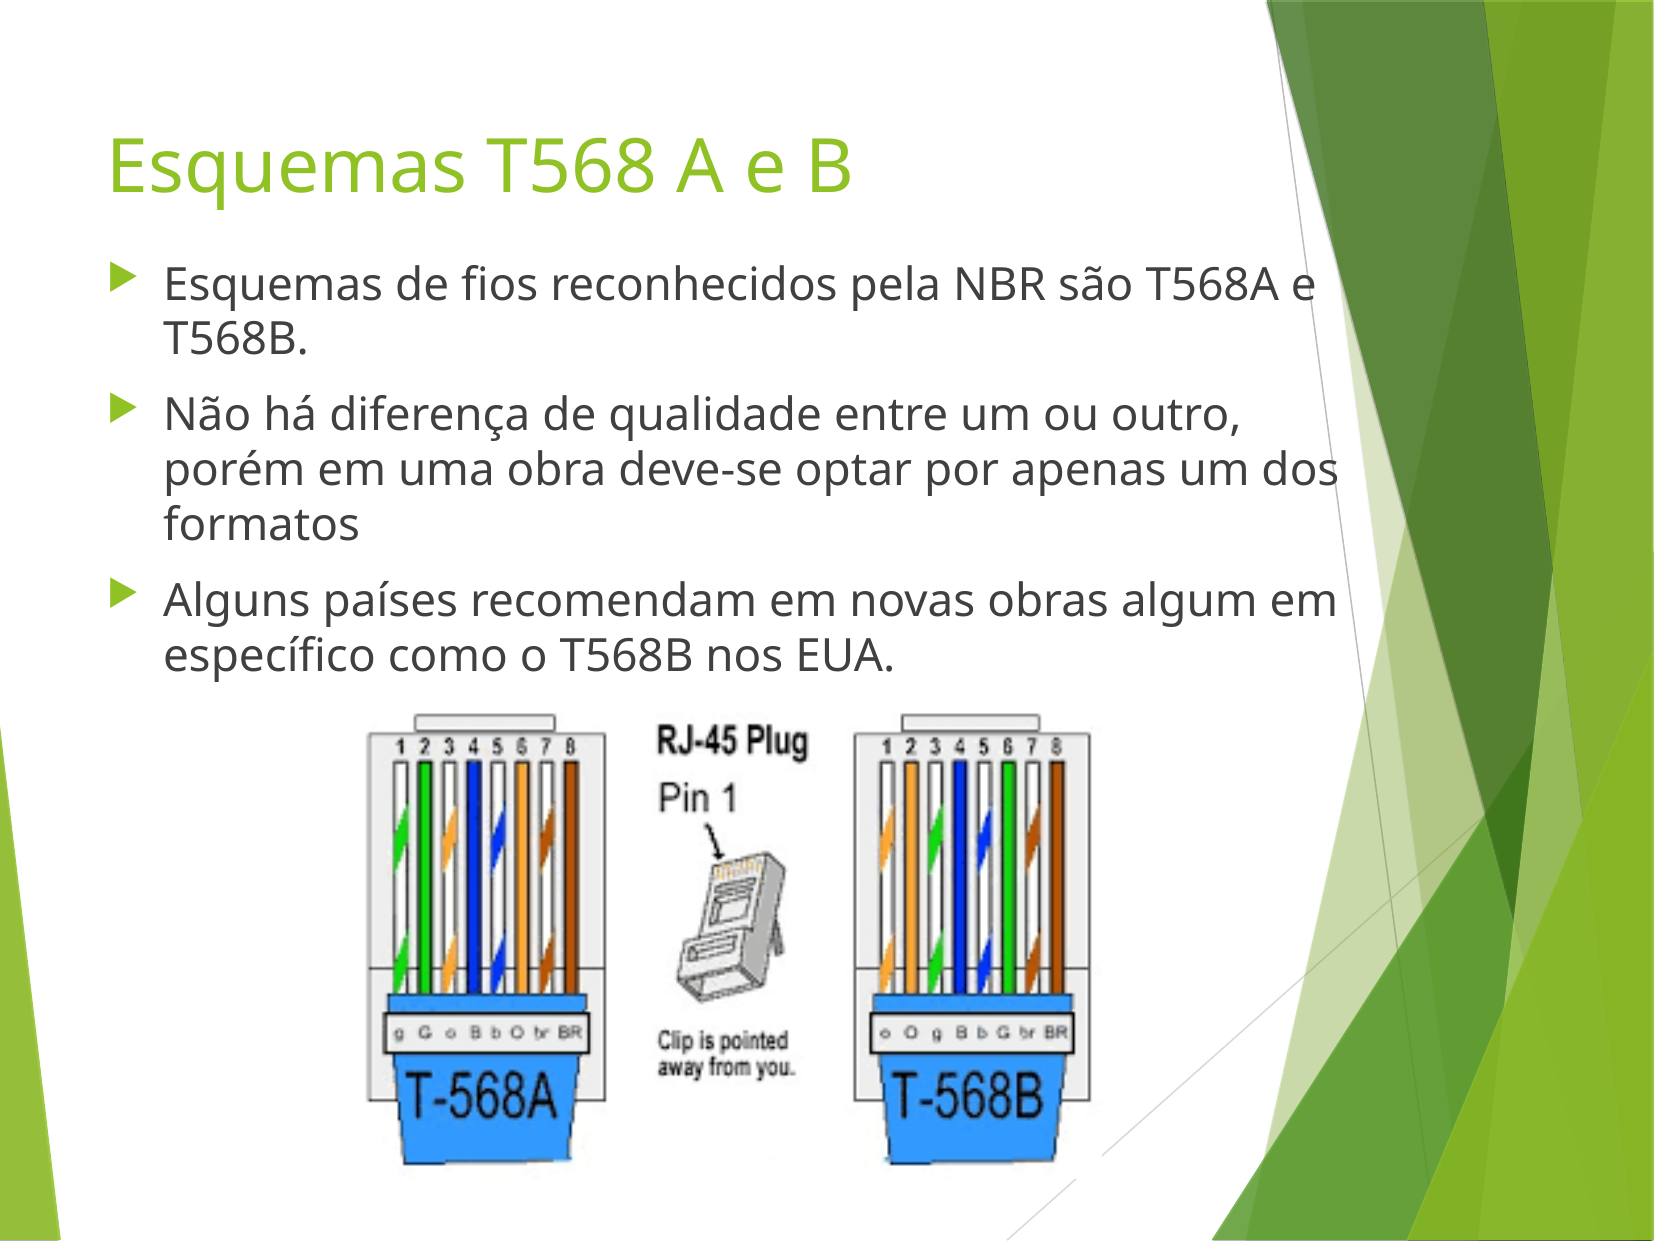

# Esquemas T568 A e B
Esquemas de fios reconhecidos pela NBR são T568A e T568B.
Não há diferença de qualidade entre um ou outro, porém em uma obra deve-se optar por apenas um dos formatos
Alguns países recomendam em novas obras algum em específico como o T568B nos EUA.